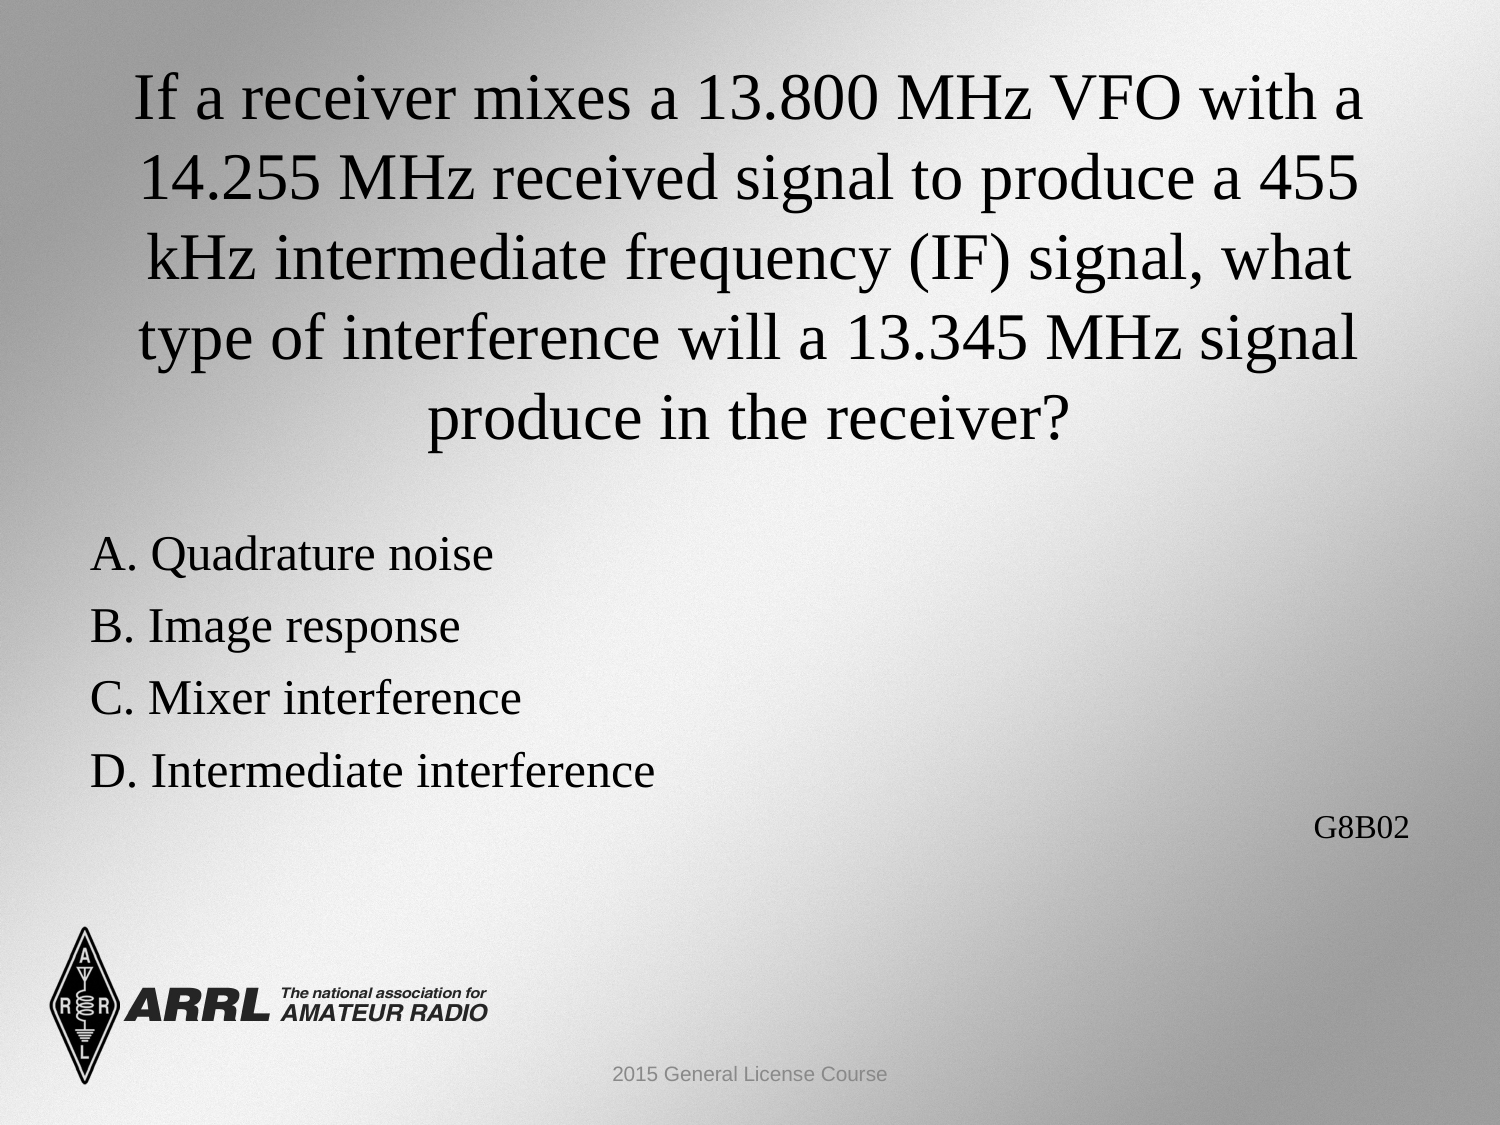

# If a receiver mixes a 13.800 MHz VFO with a 14.255 MHz received signal to produce a 455 kHz intermediate frequency (IF) signal, what type of interference will a 13.345 MHz signal produce in the receiver?
A. Quadrature noise
B. Image response
C. Mixer interference
D. Intermediate interference
 G8B02
2015 General License Course